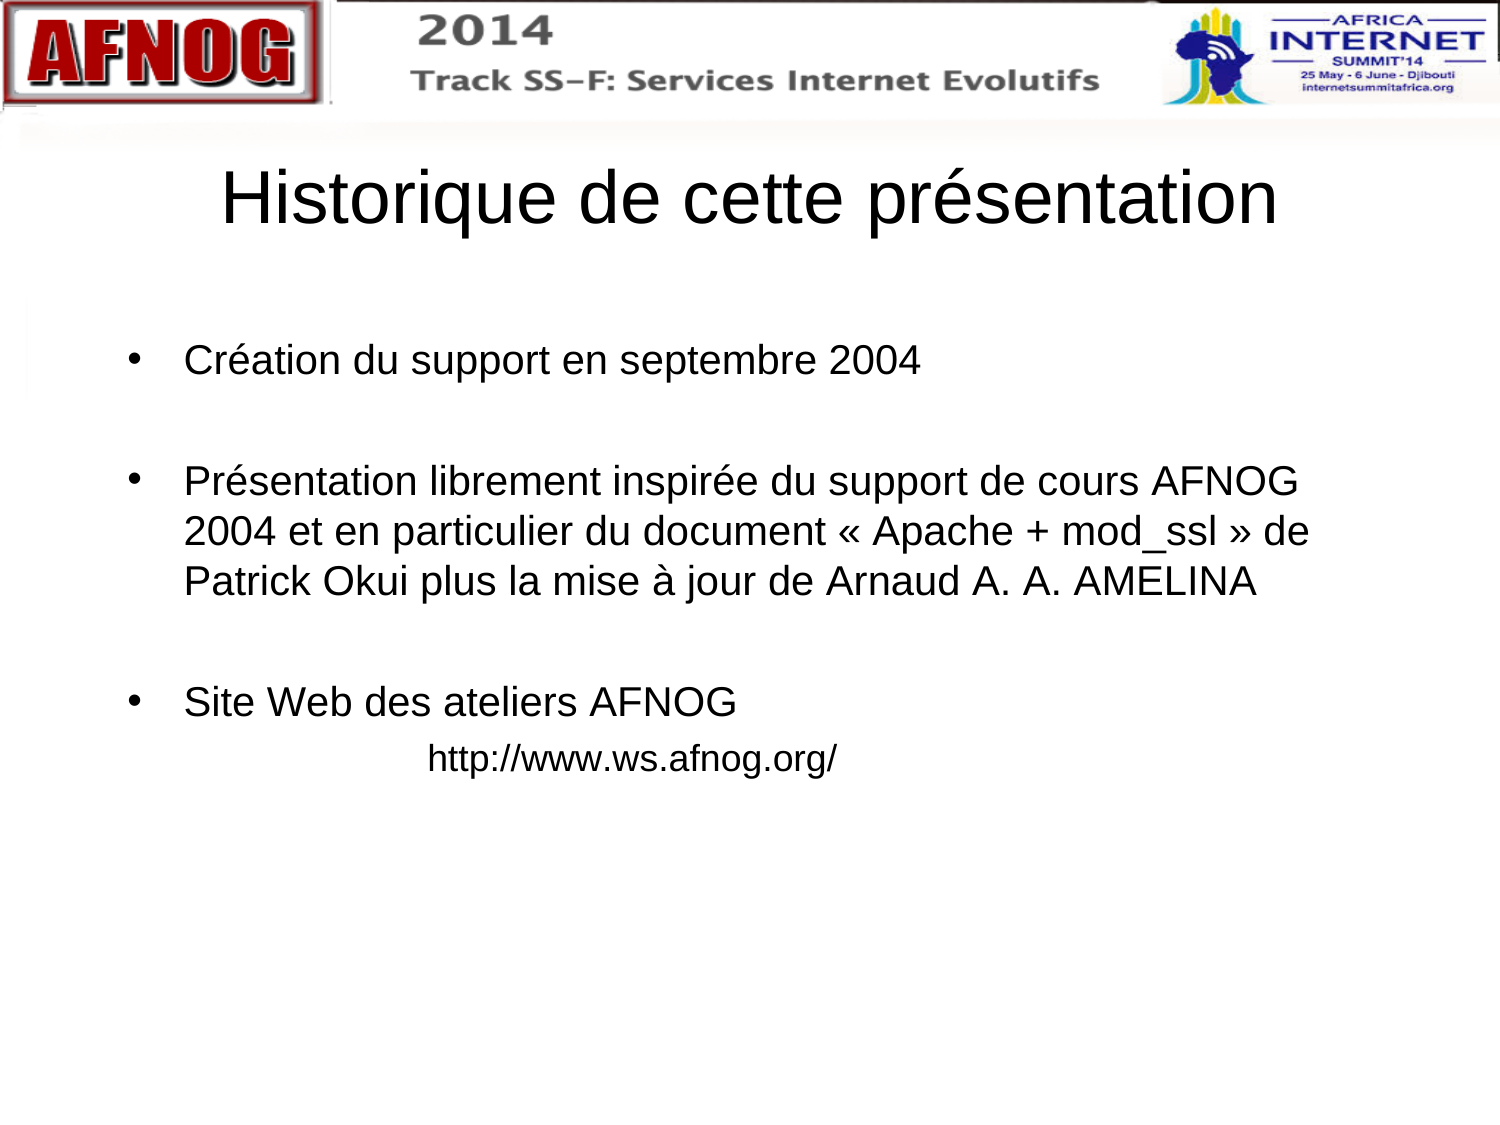

# Historique de cette présentation
Création du support en septembre 2004
Présentation librement inspirée du support de cours AFNOG 2004 et en particulier du document « Apache + mod_ssl » de Patrick Okui plus la mise à jour de Arnaud A. A. AMELINA
Site Web des ateliers AFNOG
			http://www.ws.afnog.org/
2